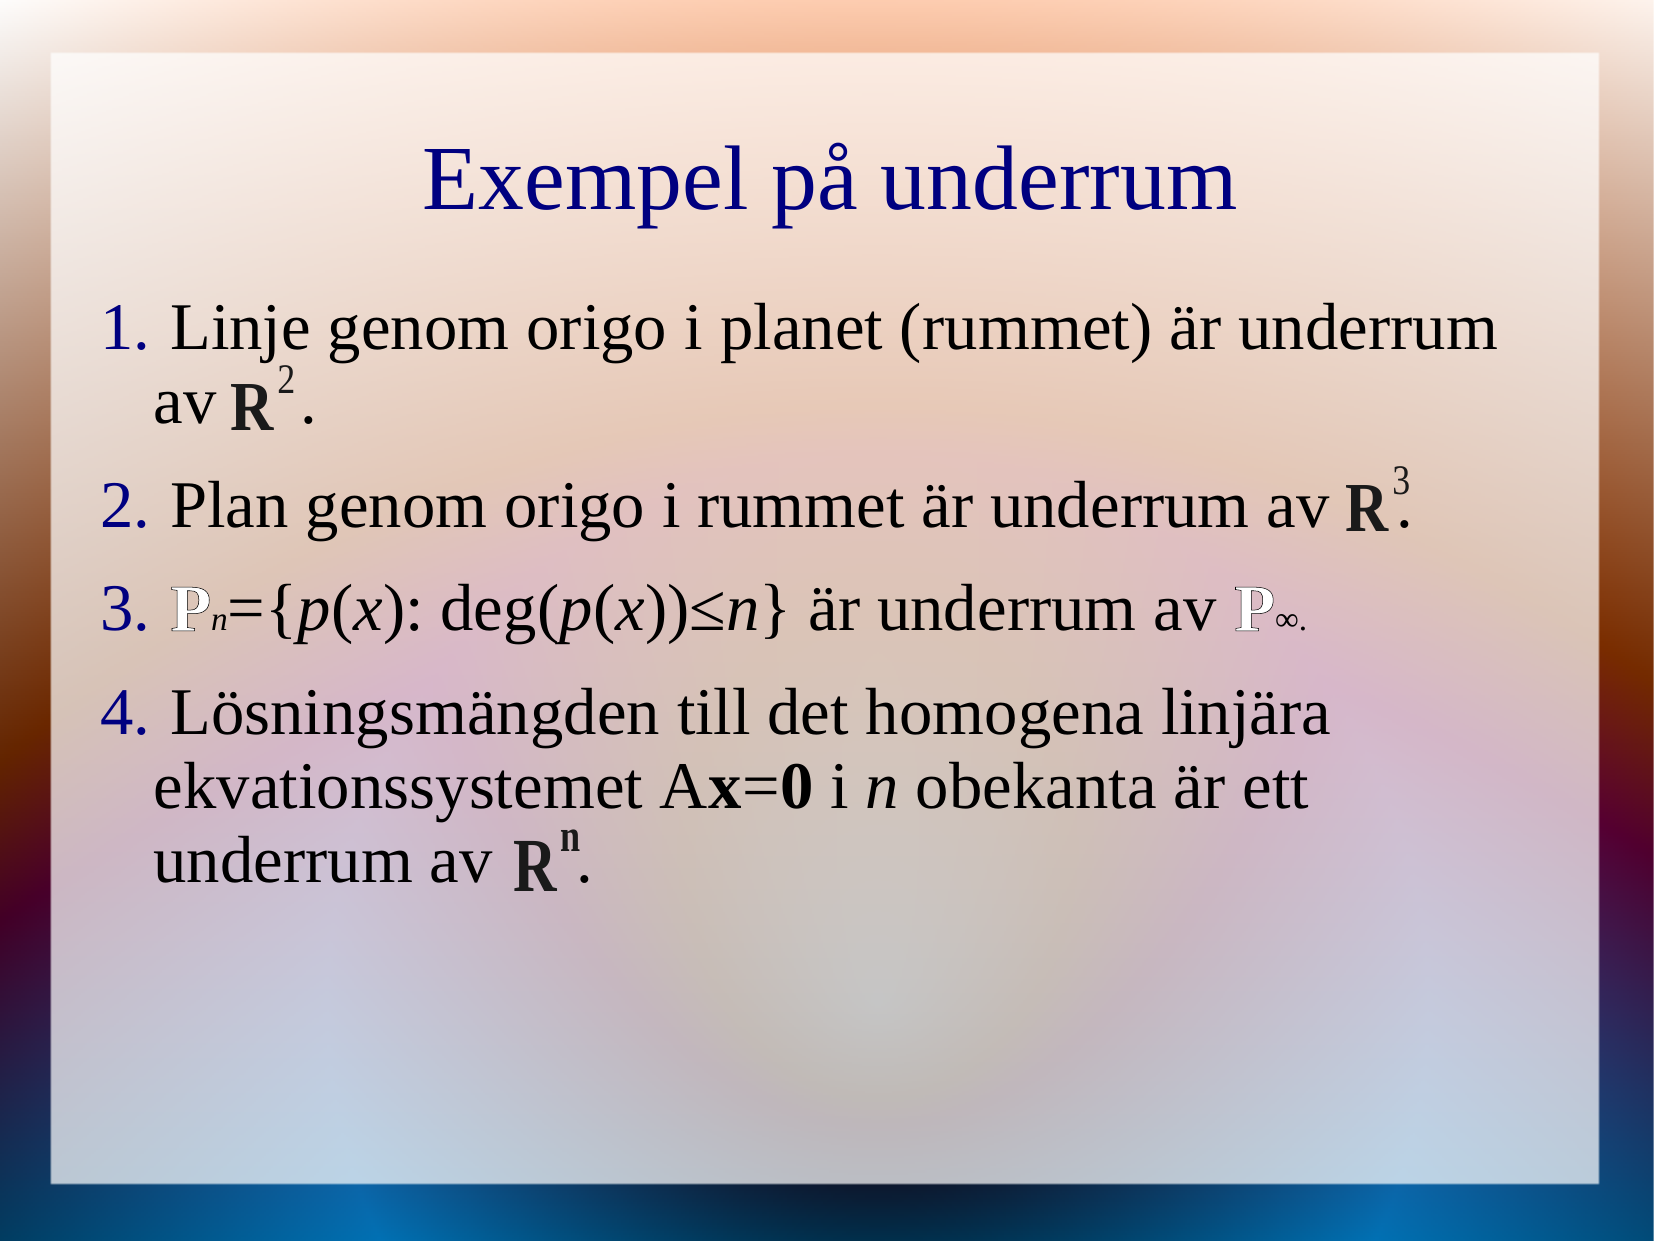

# Exempel på underrum
 Linje genom origo i planet (rummet) är underrum av .
 Plan genom origo i rummet är underrum av .
 Pn={p(x): deg(p(x))≤n} är underrum av P∞.
 Lösningsmängden till det homogena linjära ekvationssystemet Ax=0 i n obekanta är ett underrum av .